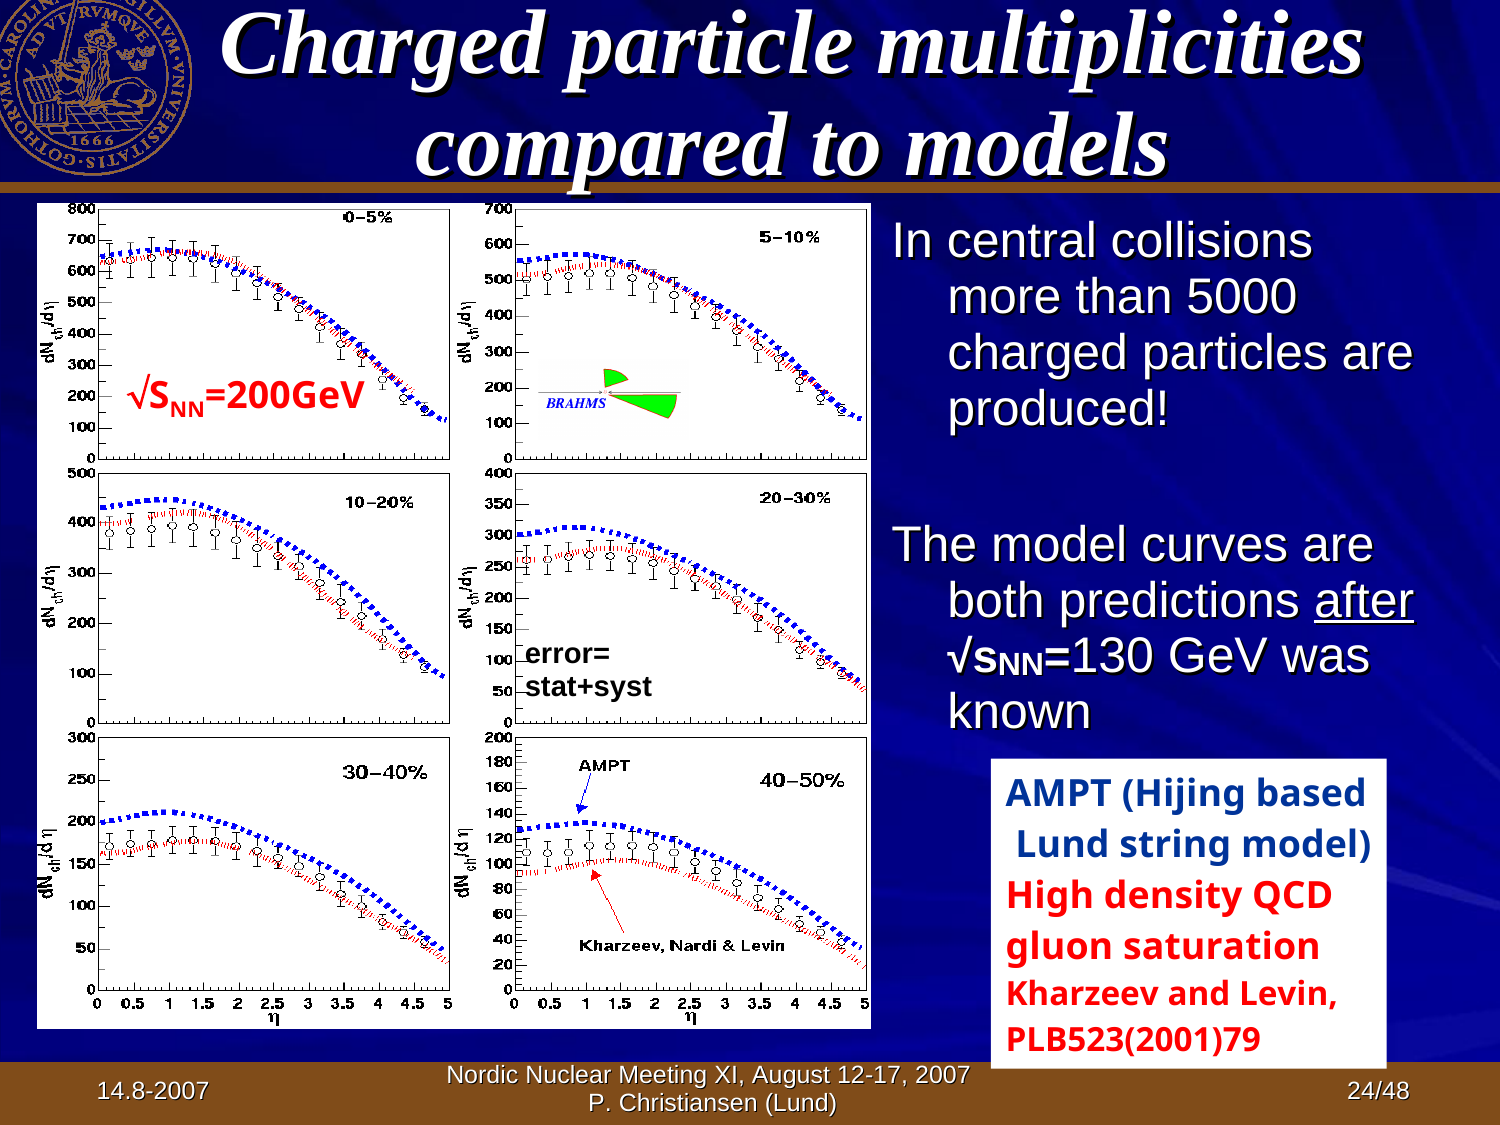

# Charged particle multiplicities compared to models
In central collisions more than 5000 charged particles are produced!
The model curves are both predictions after √sNN=130 GeV was known
SNN=200GeV
error=
stat+syst
AMPT (Hijing based
 Lund string model)
High density QCD
gluon saturation
Kharzeev and Levin,
PLB523(2001)79
24